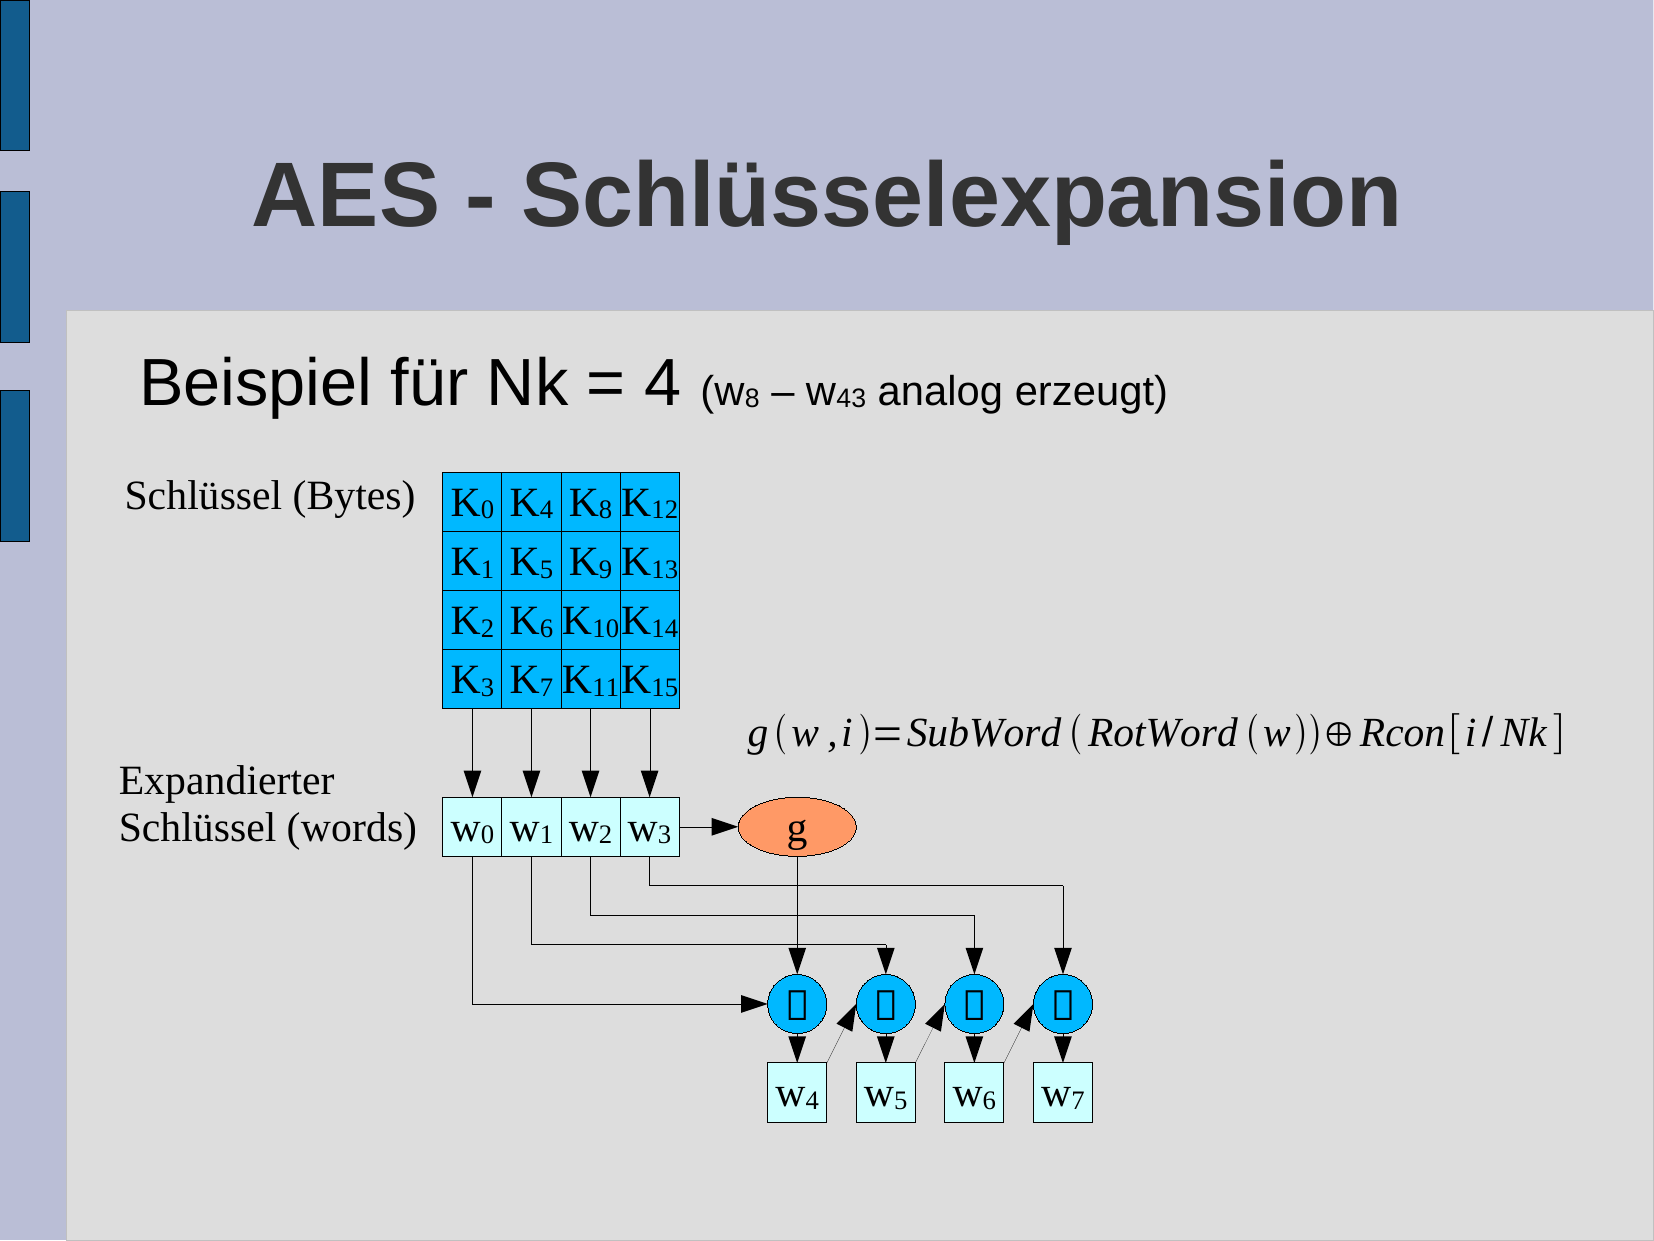

# AES - Schlüsselexpansion
Beispiel für Nk = 4 (w8 – w43 analog erzeugt)
Schlüssel (Bytes)
K0
K4
K8
K12
K1
K5
K9
K13
K2
K6
K10
K14
K3
K7
K11
K15
Expandierter
Schlüssel (words)
w0
w1
w2
w3
g




w4
w5
w6
w7